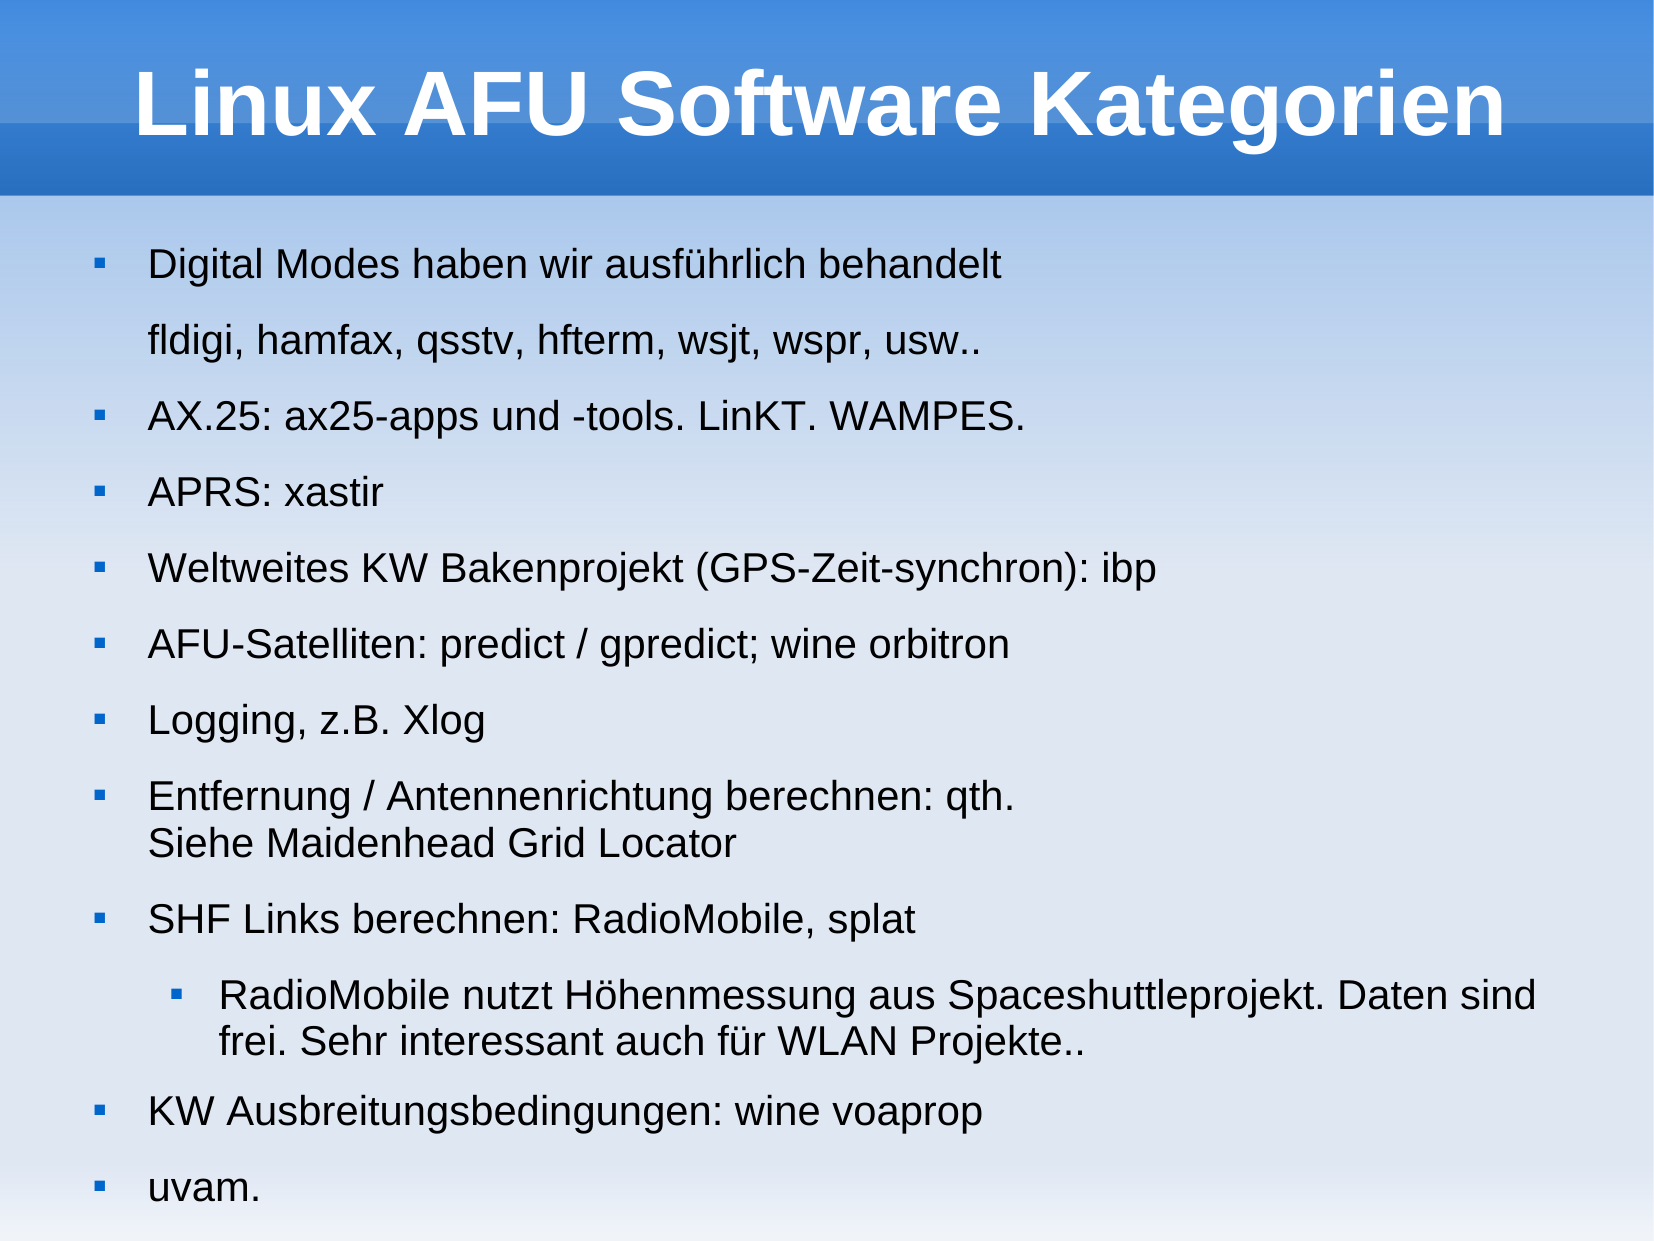

# Linux AFU Software Kategorien
Digital Modes haben wir ausführlich behandelt
fldigi, hamfax, qsstv, hfterm, wsjt, wspr, usw..
AX.25: ax25-apps und -tools. LinKT. WAMPES.
APRS: xastir
Weltweites KW Bakenprojekt (GPS-Zeit-synchron): ibp
AFU-Satelliten: predict / gpredict; wine orbitron
Logging, z.B. Xlog
Entfernung / Antennenrichtung berechnen: qth.
Siehe Maidenhead Grid Locator
SHF Links berechnen: RadioMobile, splat
RadioMobile nutzt Höhenmessung aus Spaceshuttleprojekt. Daten sind frei. Sehr interessant auch für WLAN Projekte..
KW Ausbreitungsbedingungen: wine voaprop
uvam.